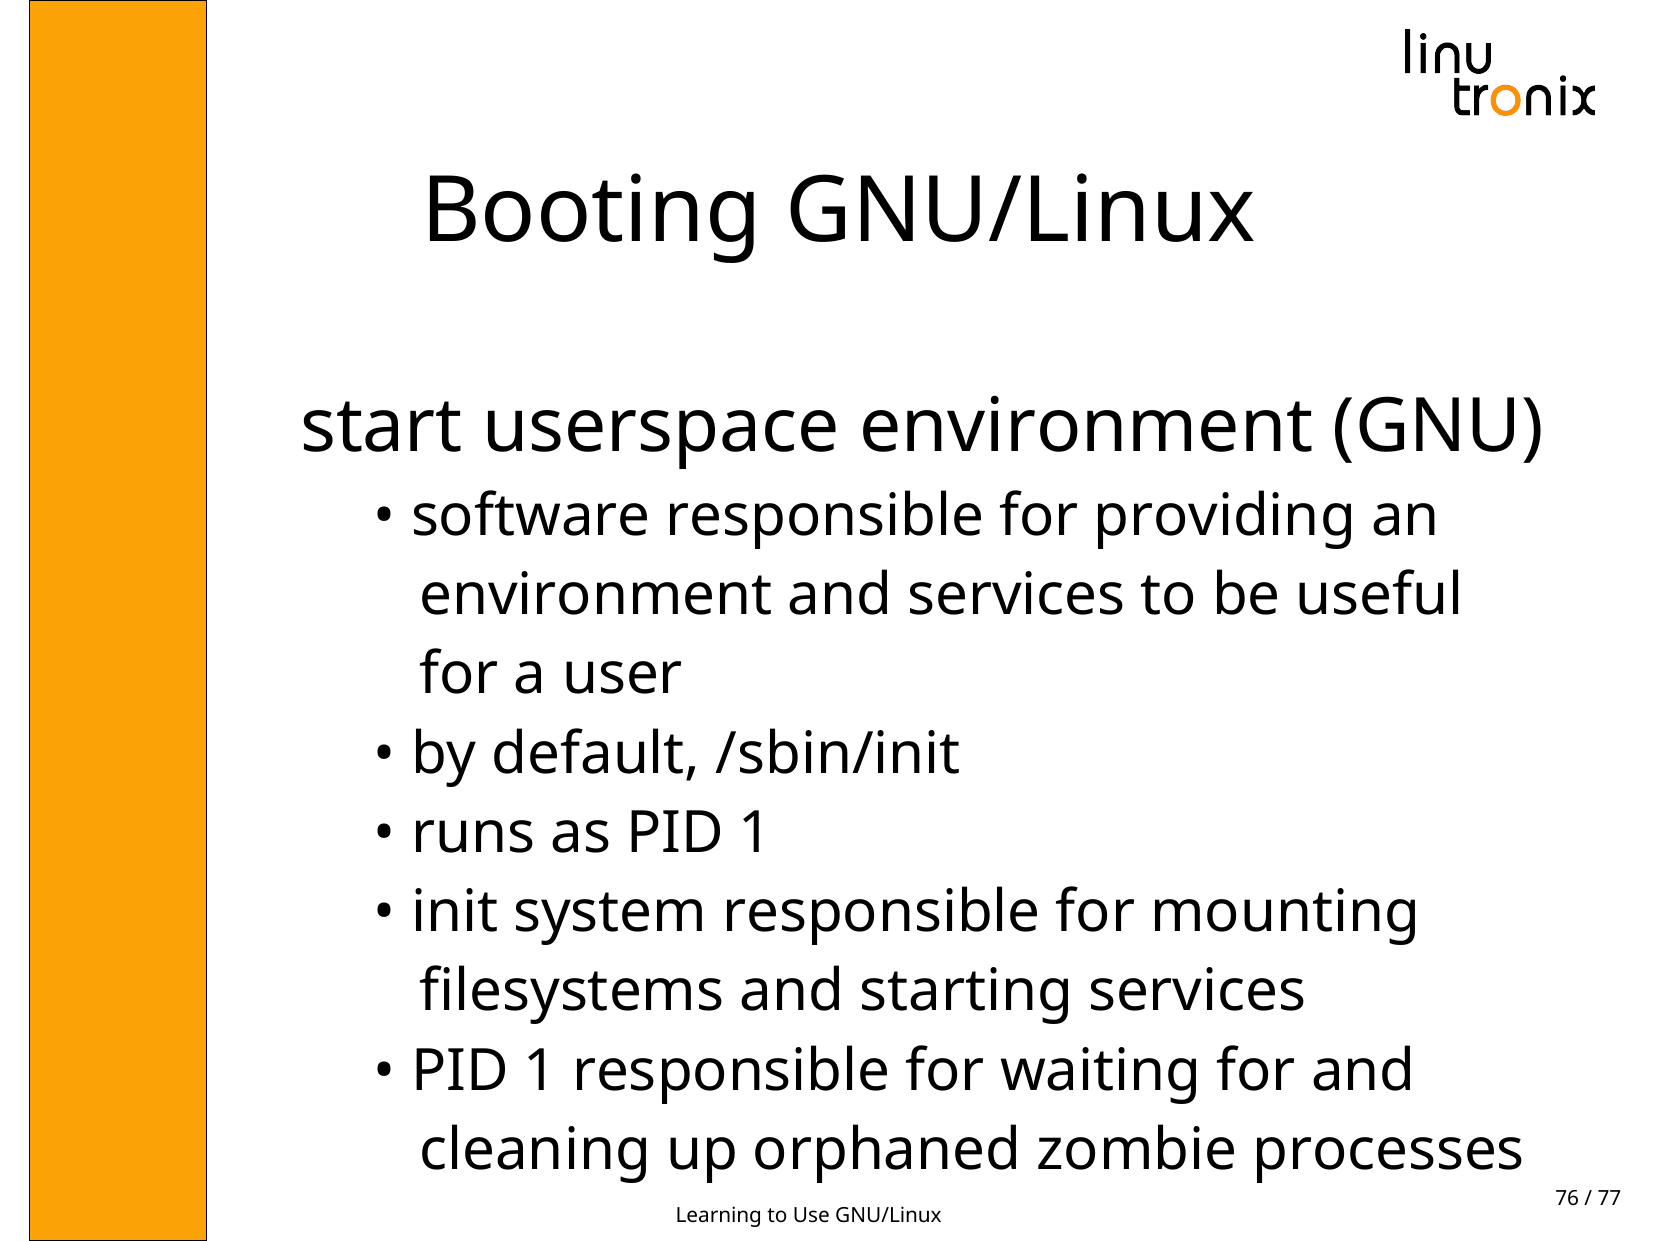

Booting GNU/Linux
start userspace environment (GNU)
	• software responsible for providing an
	 environment and services to be useful
	 for a user
	• by default, /sbin/init
	• runs as PID 1
	• init system responsible for mounting
	 filesystems and starting services
	• PID 1 responsible for waiting for and
	 cleaning up orphaned zombie processes
76
Firmenvorstellung Linutronix V3.3